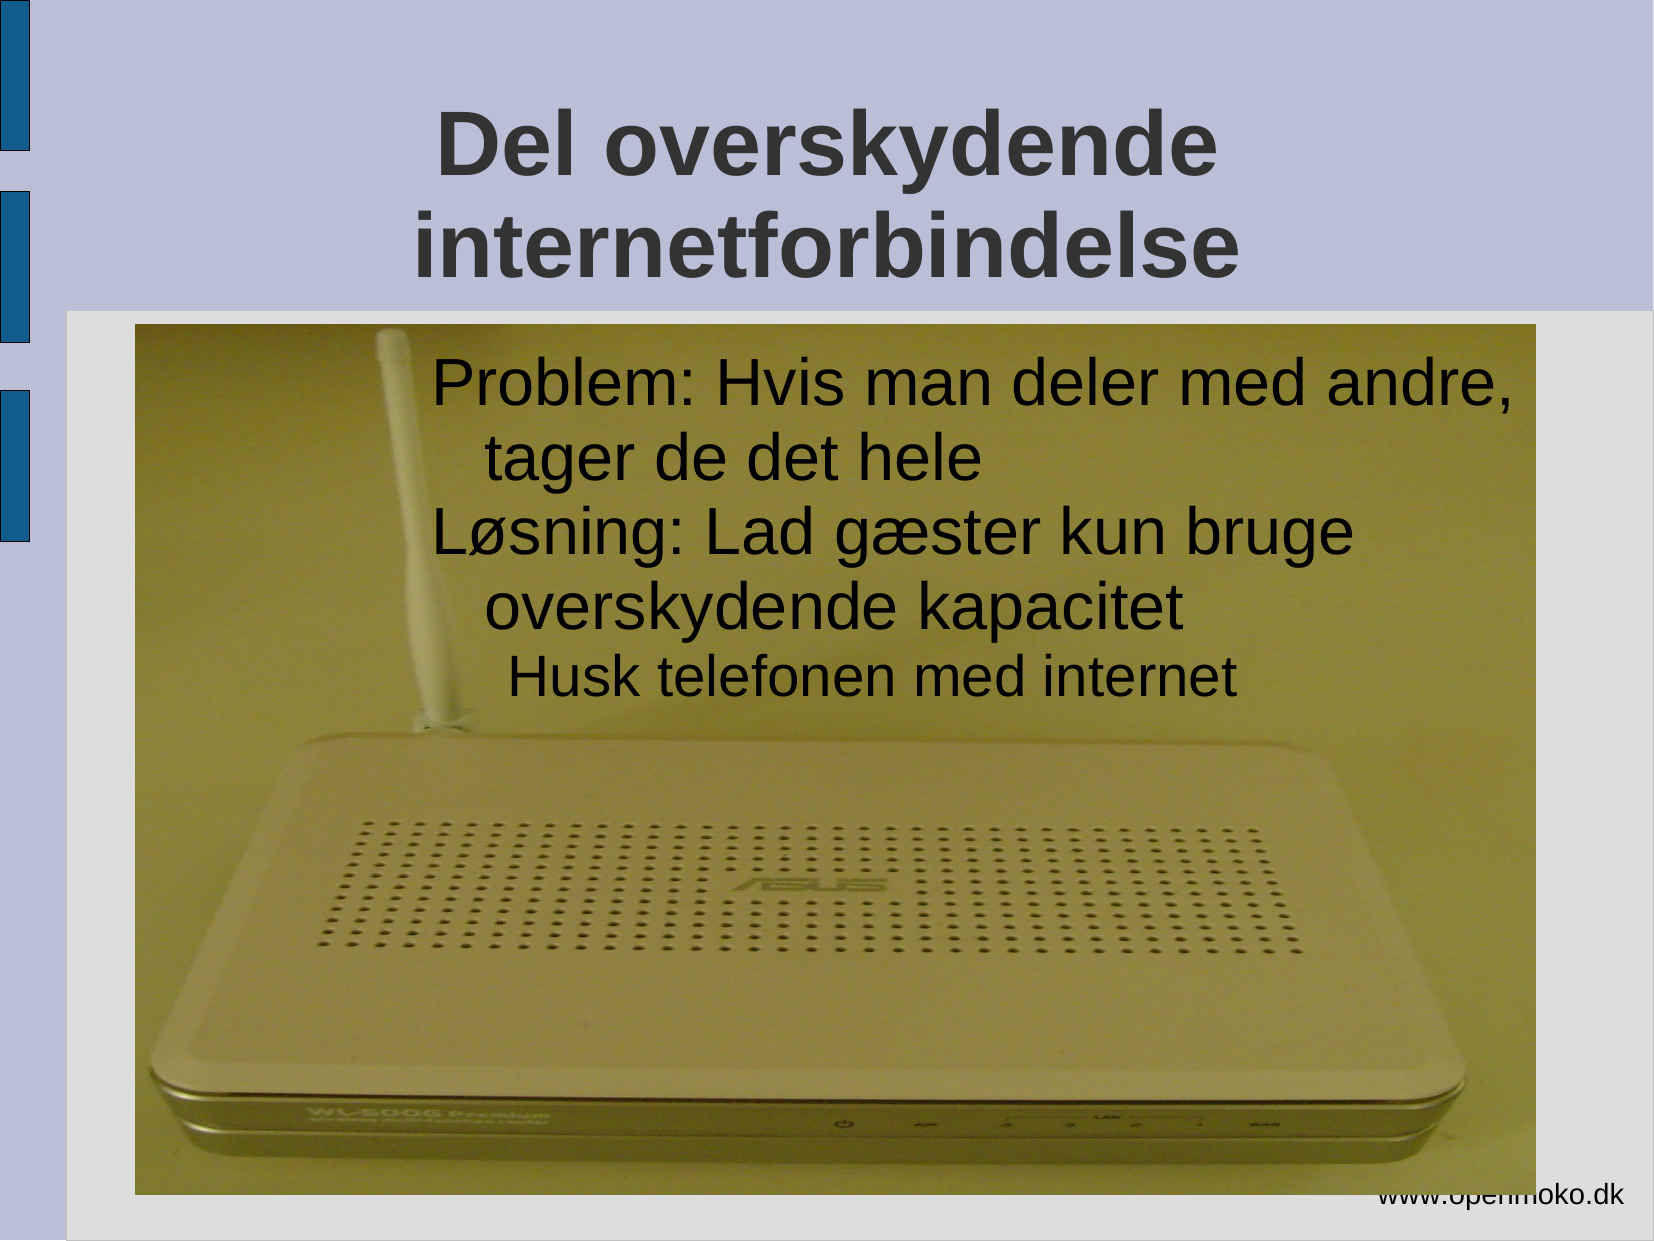

# Del overskydende internetforbindelse
Problem: Hvis man deler med andre, tager de det hele
Løsning: Lad gæster kun bruge overskydende kapacitet
Husk telefonen med internet